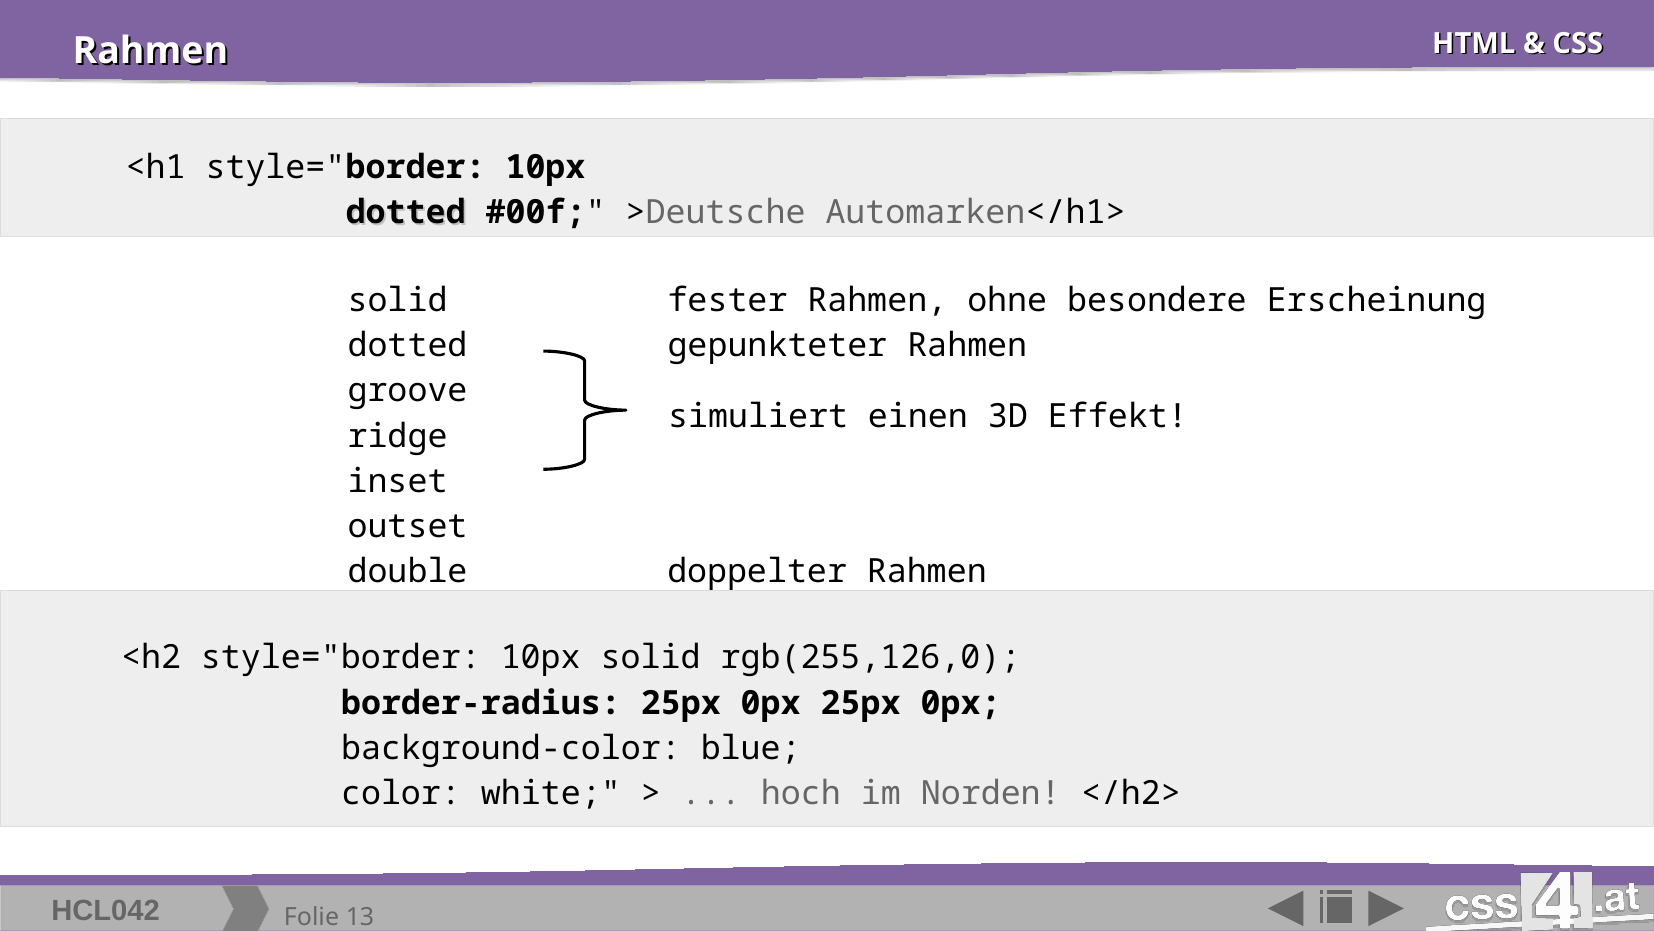

HTML & CSS
Rahmen
<h1 style="border: 10px
 dotted #00f;" >Deutsche Automarken</h1>
solid fester Rahmen, ohne besondere Erscheinung
dotted gepunkteter Rahmen
groove
ridge
inset
outset
double doppelter Rahmen
dashed gestrichelter Rahmen
simuliert einen 3D Effekt!
<h2 style="border: 10px solid rgb(255,126,0);
 border-radius: 25px 0px 25px 0px;
 background-color: blue;
 color: white;" > ... hoch im Norden! </h2>
HCL042
Folie